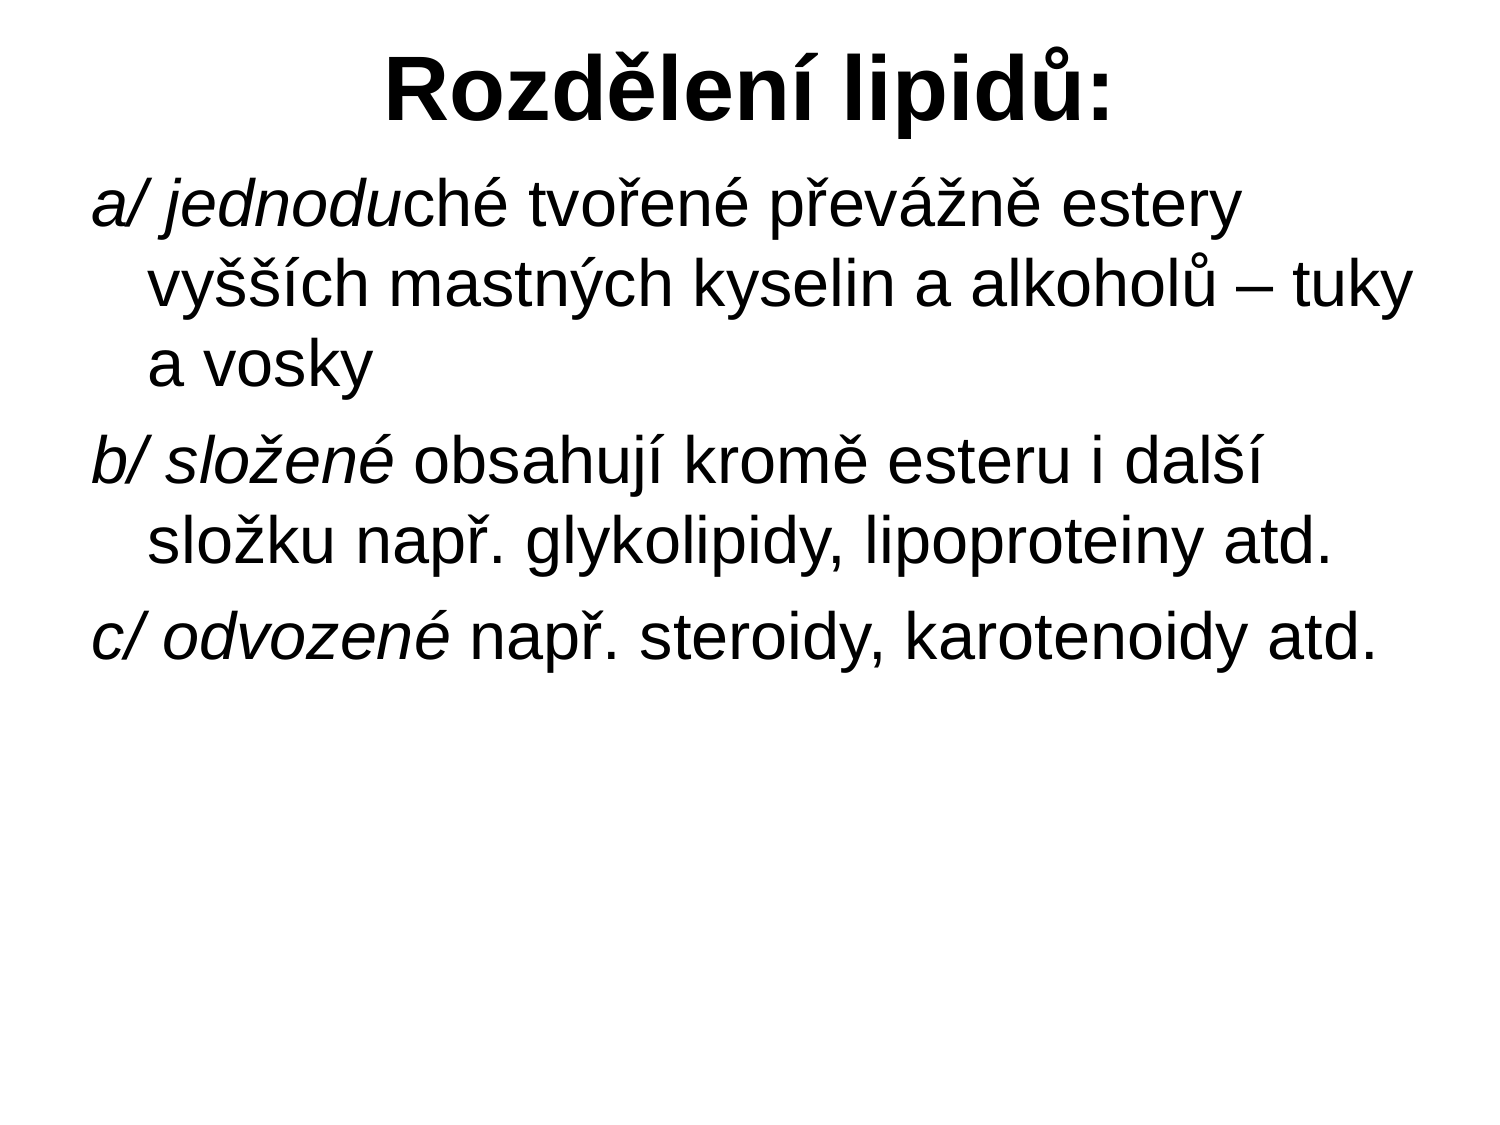

# Rozdělení lipidů:
a/ jednoduché tvořené převážně estery vyšších mastných kyselin a alkoholů – tuky a vosky
b/ složené obsahují kromě esteru i další složku např. glykolipidy, lipoproteiny atd.
c/ odvozené např. steroidy, karotenoidy atd.